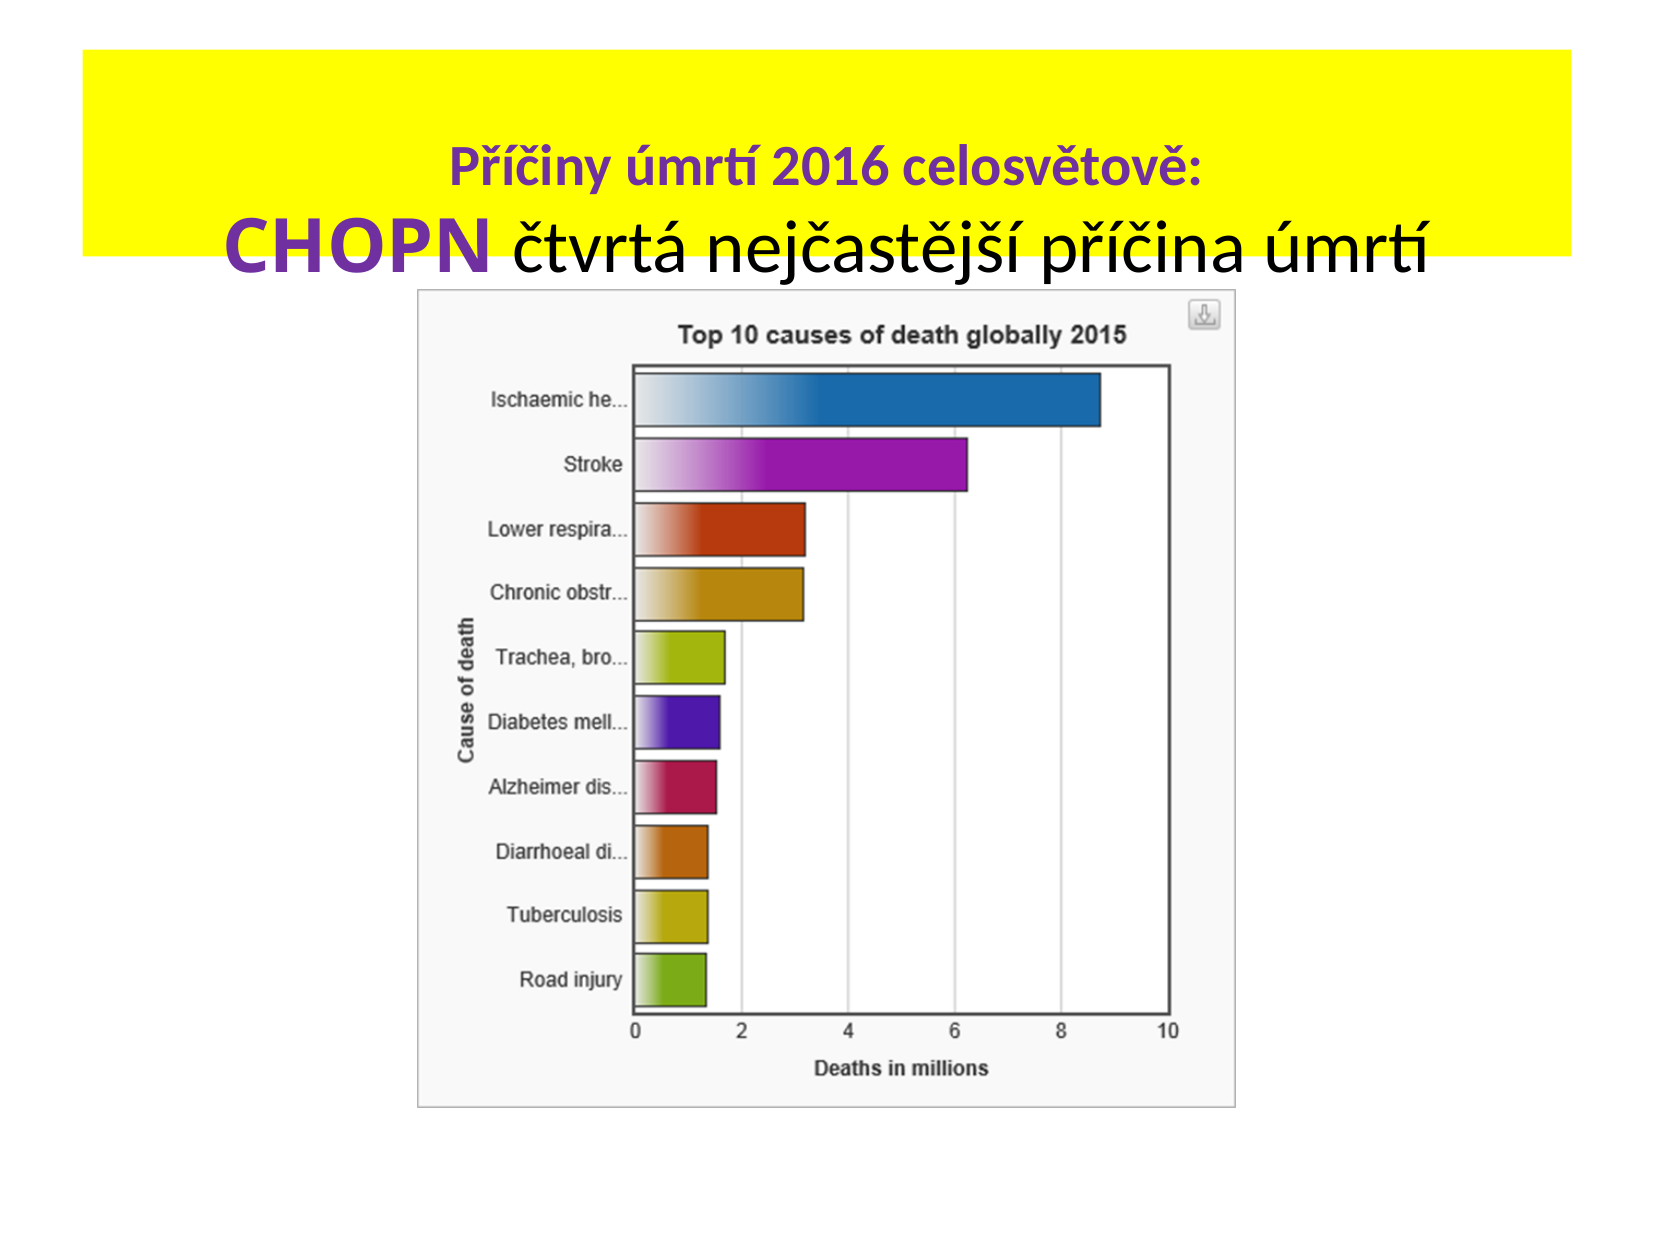

# Příčiny úmrtí 2016 celosvětově: CHOPN čtvrtá nejčastější příčina úmrtí